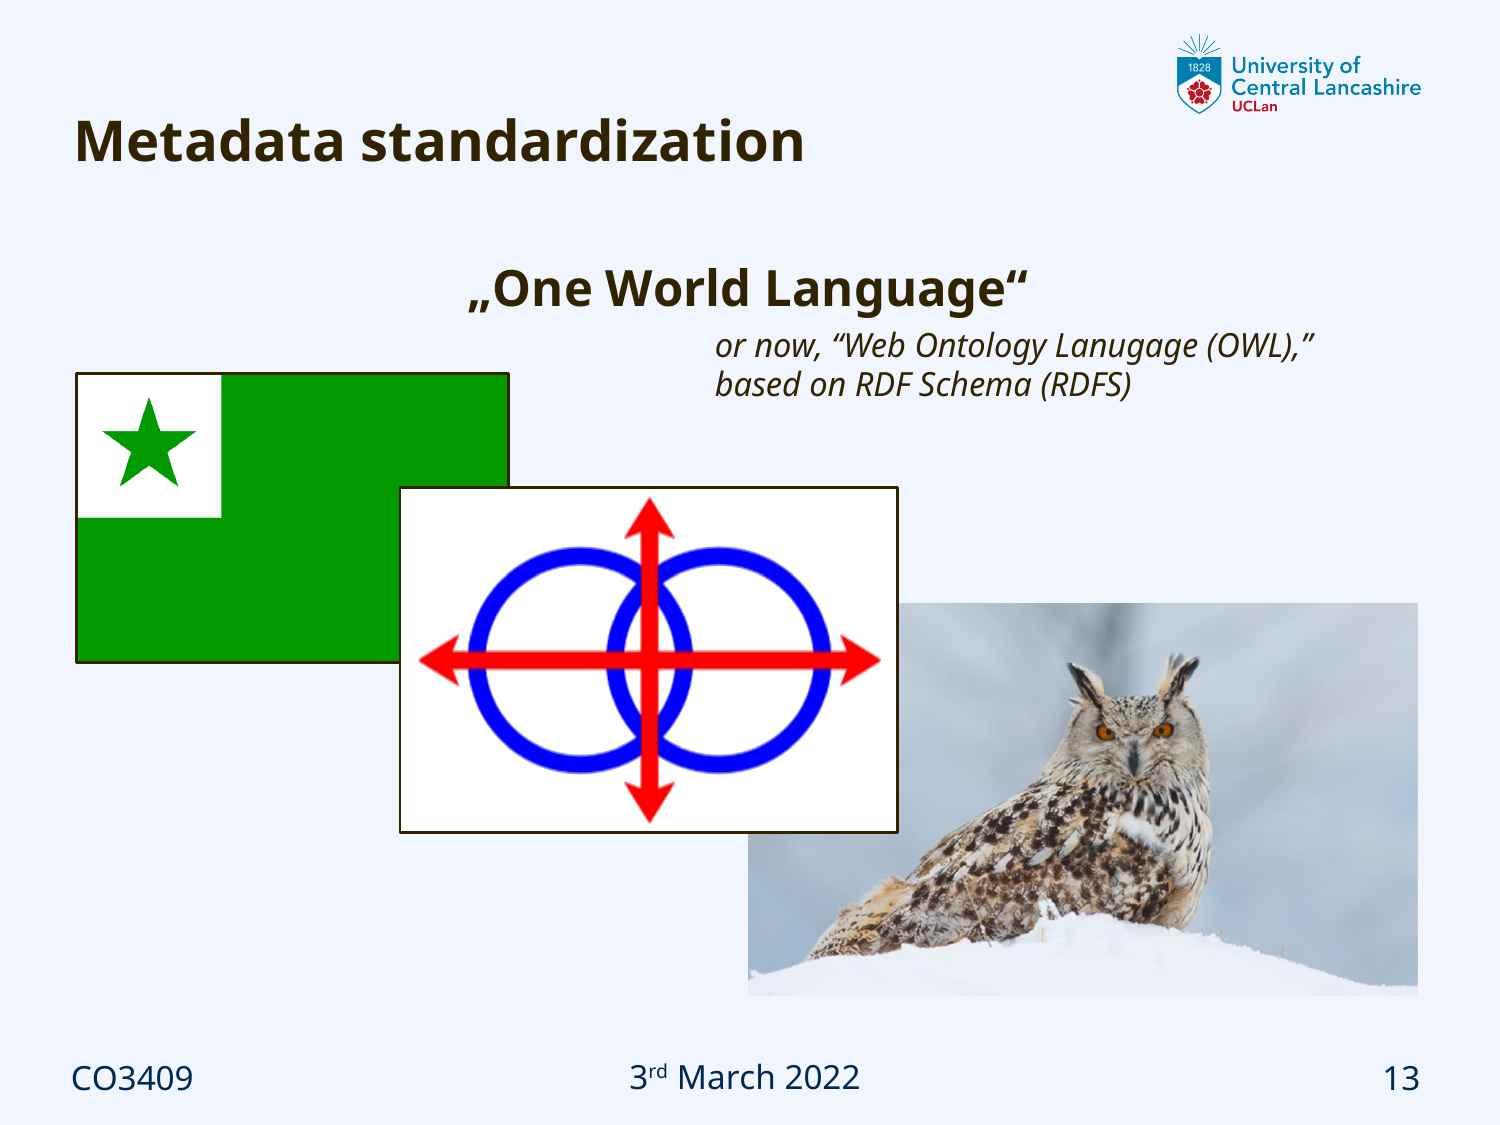

# Metadata standardization
„One World Language“
or now, “Web Ontology Lanugage (OWL),”
based on RDF Schema (RDFS)